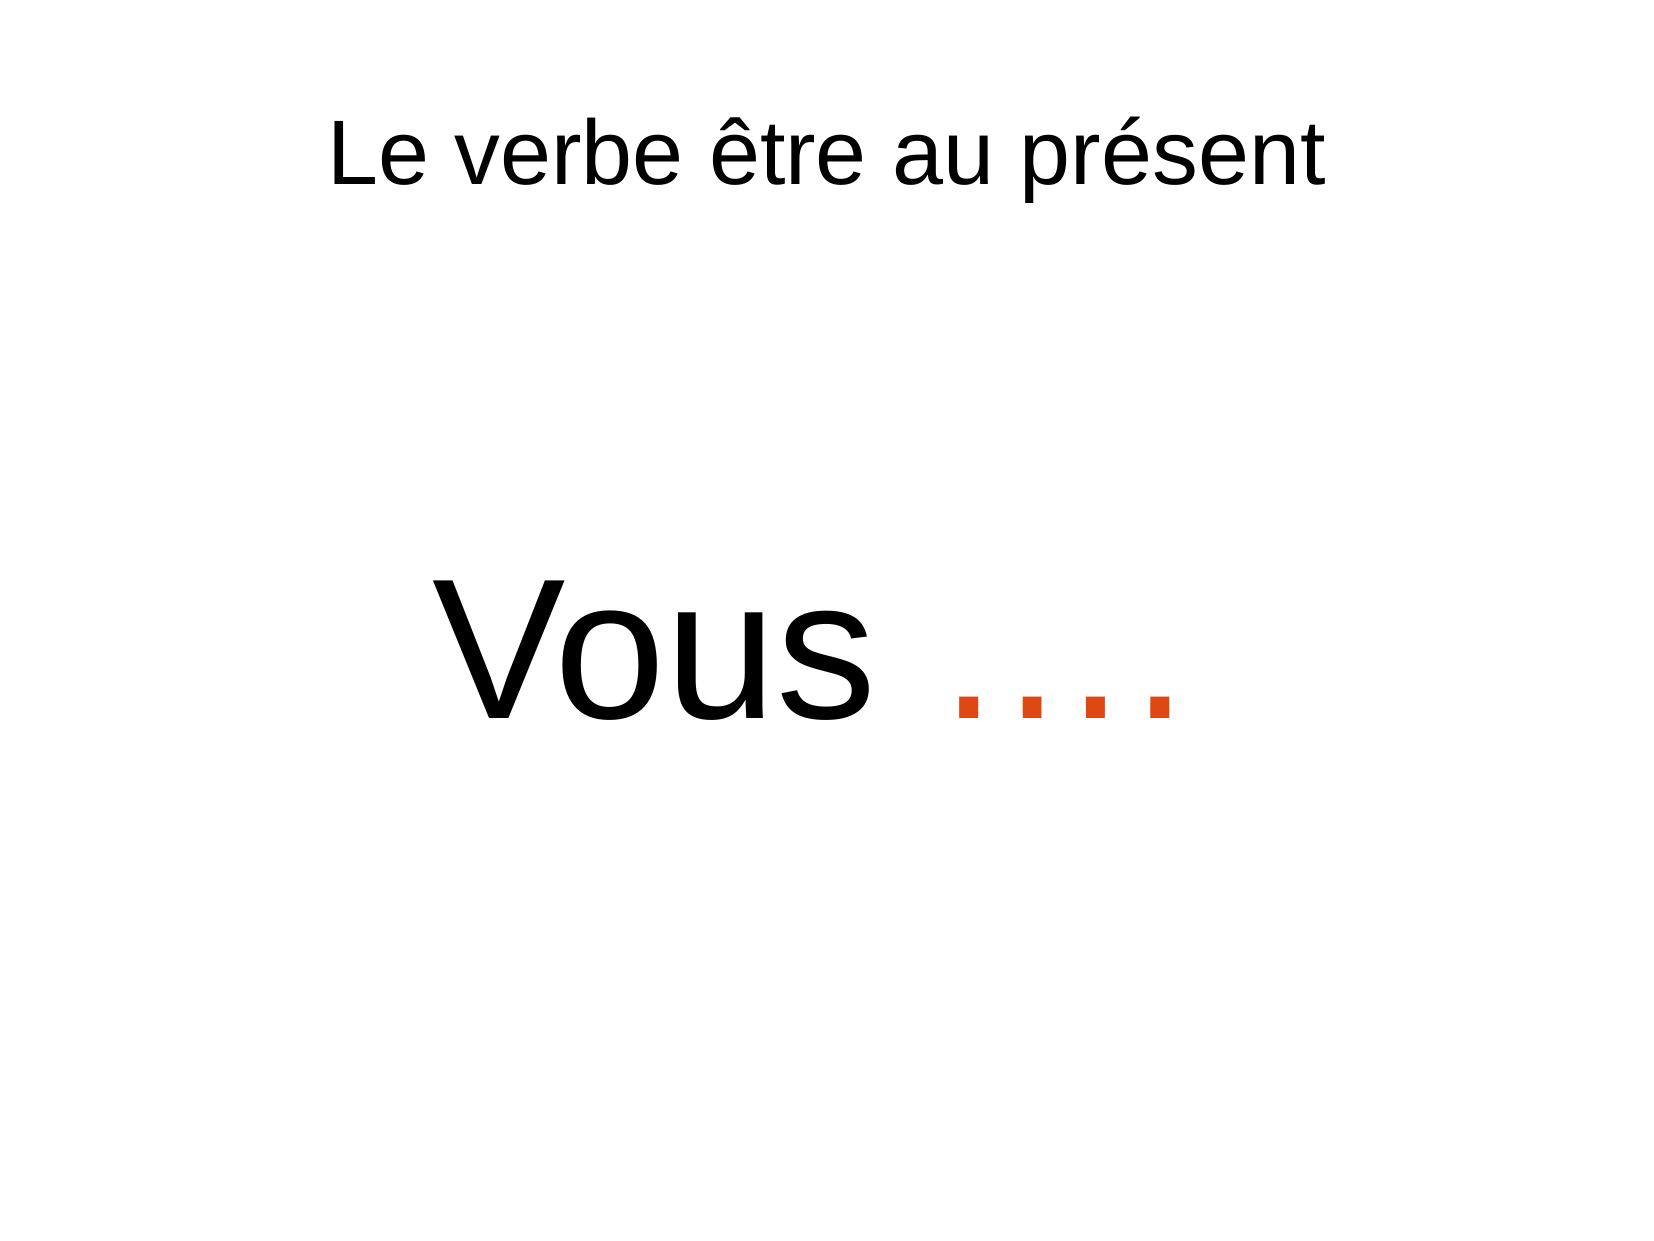

# Le verbe être au présent
Vous ….